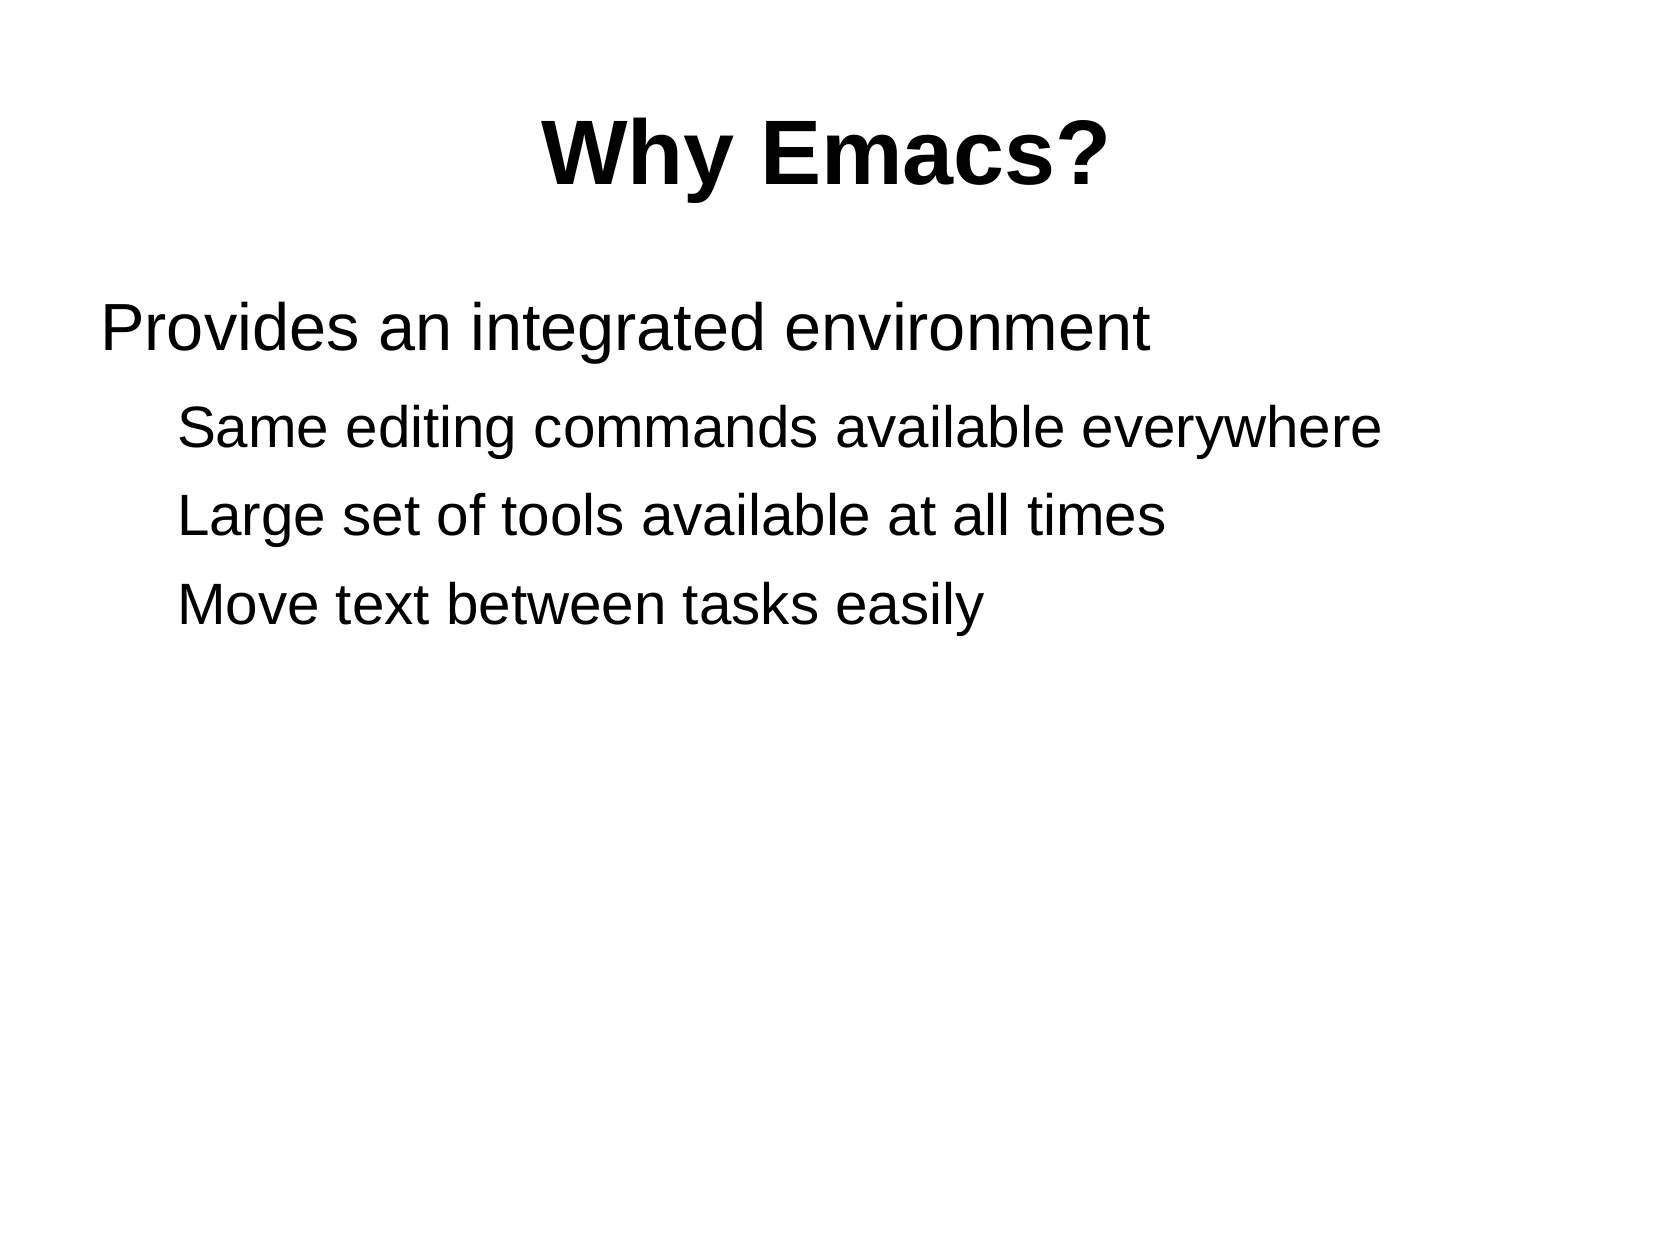

# Why Emacs?
Provides an integrated environment
Same editing commands available everywhere
Large set of tools available at all times
Move text between tasks easily